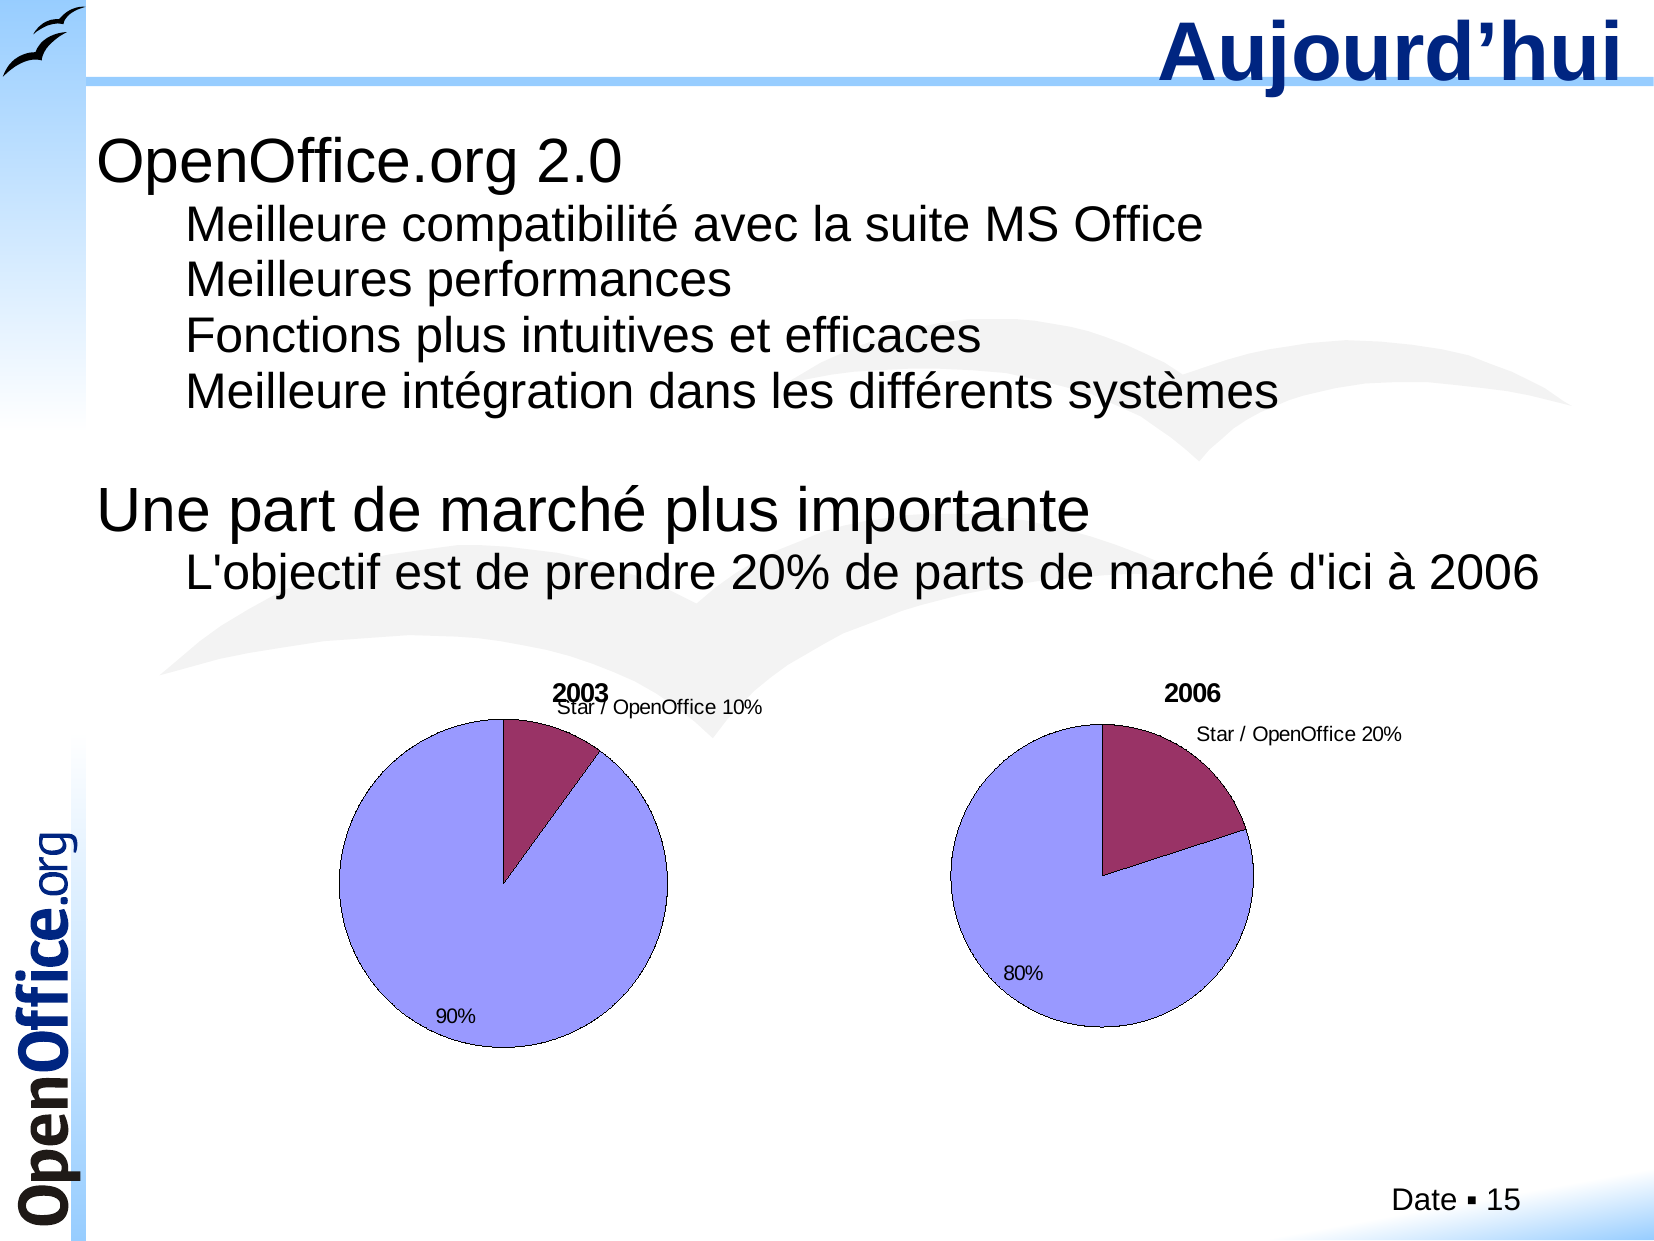

# Aujourd’hui
OpenOffice.org 2.0
Meilleure compatibilité avec la suite MS Office
Meilleures performances
Fonctions plus intuitives et efficaces
Meilleure intégration dans les différents systèmes
Une part de marché plus importante
L'objectif est de prendre 20% de parts de marché d'ici à 2006
### Chart: 2003
| Category | Part de marché |
|---|---|
| MSOffice | 90.0 |
| Star / OpenOffice | 10.0 |
### Chart: 2006
| Category | Part de marché |
|---|---|
| MSOffice | 80.0 |
| Star / OpenOffice | 20.0 |